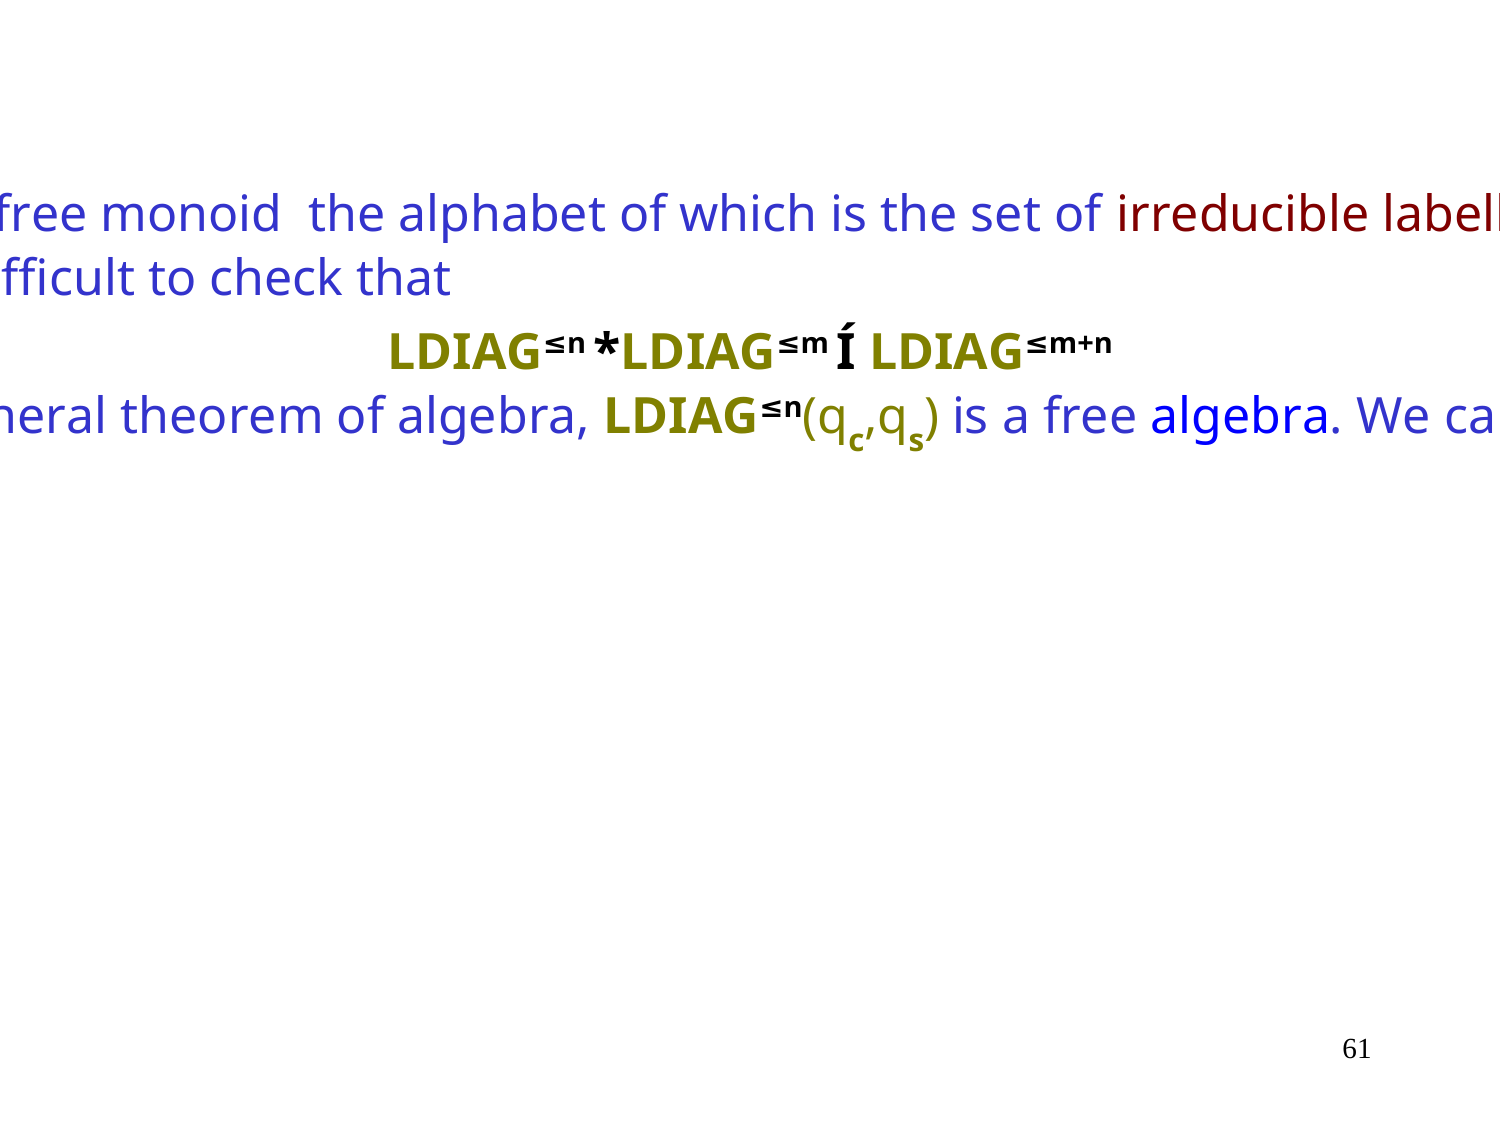

The algebra structure is that of a free algebra. The diagrams (under concatenation) form a free monoid the alphabet of which is the set of irreducible labelled diagrams irr(ldiag). Let us denote ldiag≤n the set of diagrams that are concatenation of less than n irreducibles and LDIAG≤n(qc,qs)‏ the space linearly generated by them, it is not difficult to check that
LDIAG≤n *LDIAG≤m Í LDIAG≤m+n
and that the first term of the law (associated graded algebra) IS the concatenation. By a general theorem of algebra, LDIAG≤n(qc,qs) is a free algebra. We can then construct the third parameter qt.
61